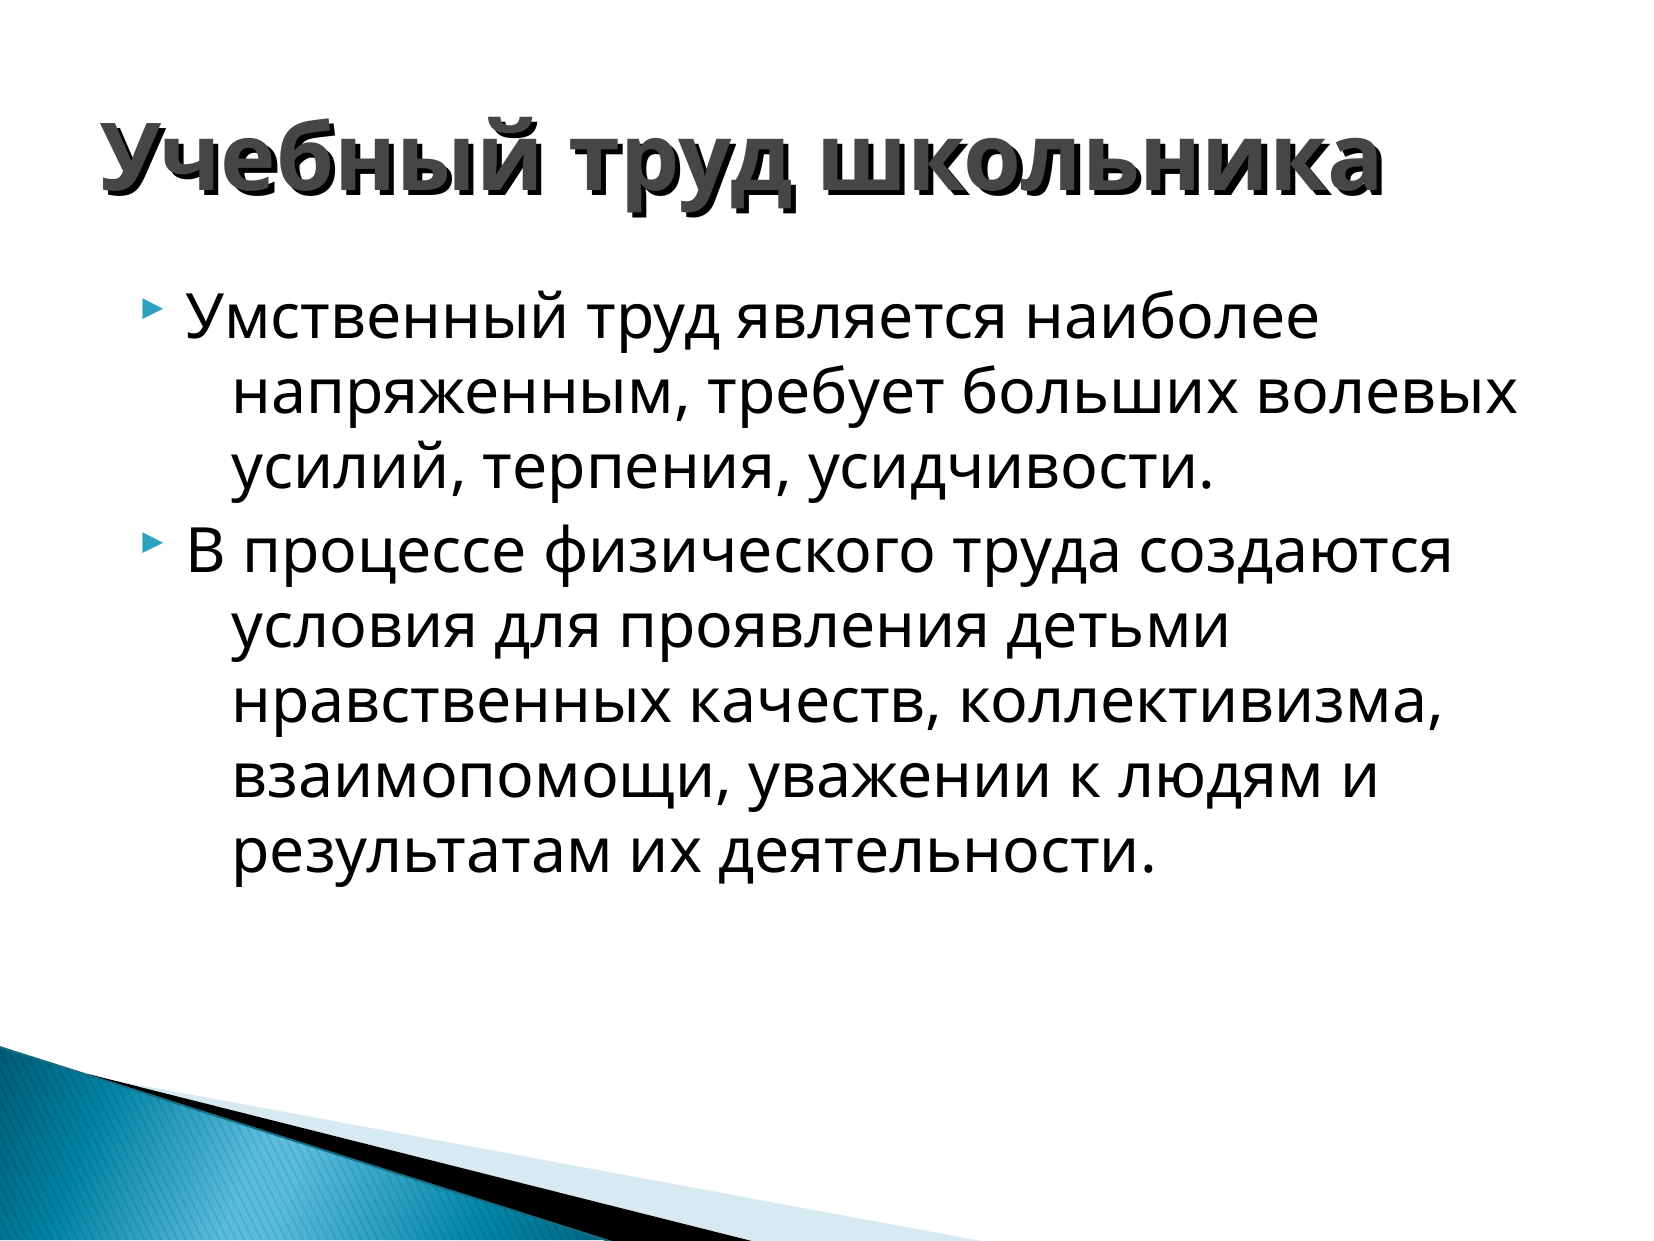

Учебный труд школьника
# Умственный труд является наиболее напряженным, требует больших волевых усилий, терпения, усидчивости.
В процессе физического труда создаются условия для проявления детьми нравственных качеств, коллективизма, взаимопомощи, уважении к людям и результатам их деятельности.